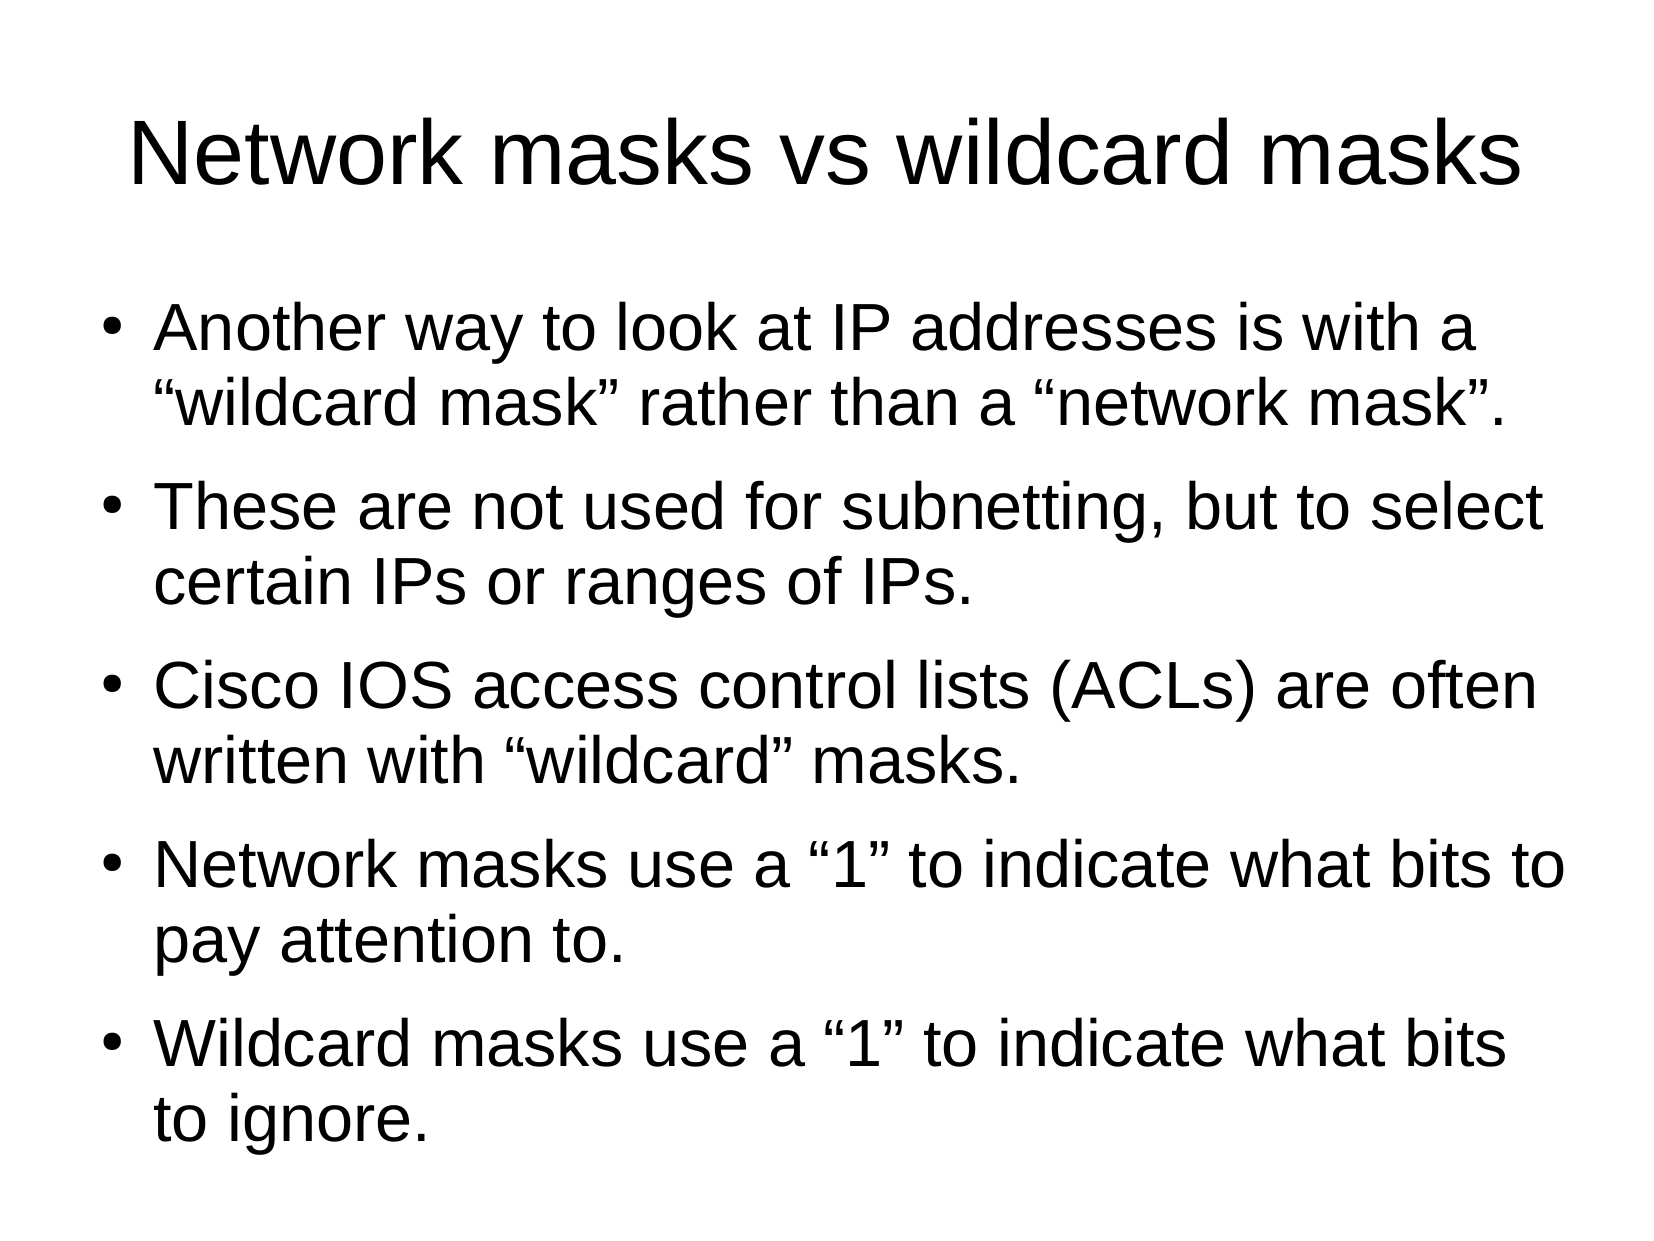

# Network masks vs wildcard masks
Another way to look at IP addresses is with a “wildcard mask” rather than a “network mask”.
These are not used for subnetting, but to select certain IPs or ranges of IPs.
Cisco IOS access control lists (ACLs) are often written with “wildcard” masks.
Network masks use a “1” to indicate what bits to pay attention to.
Wildcard masks use a “1” to indicate what bits to ignore.